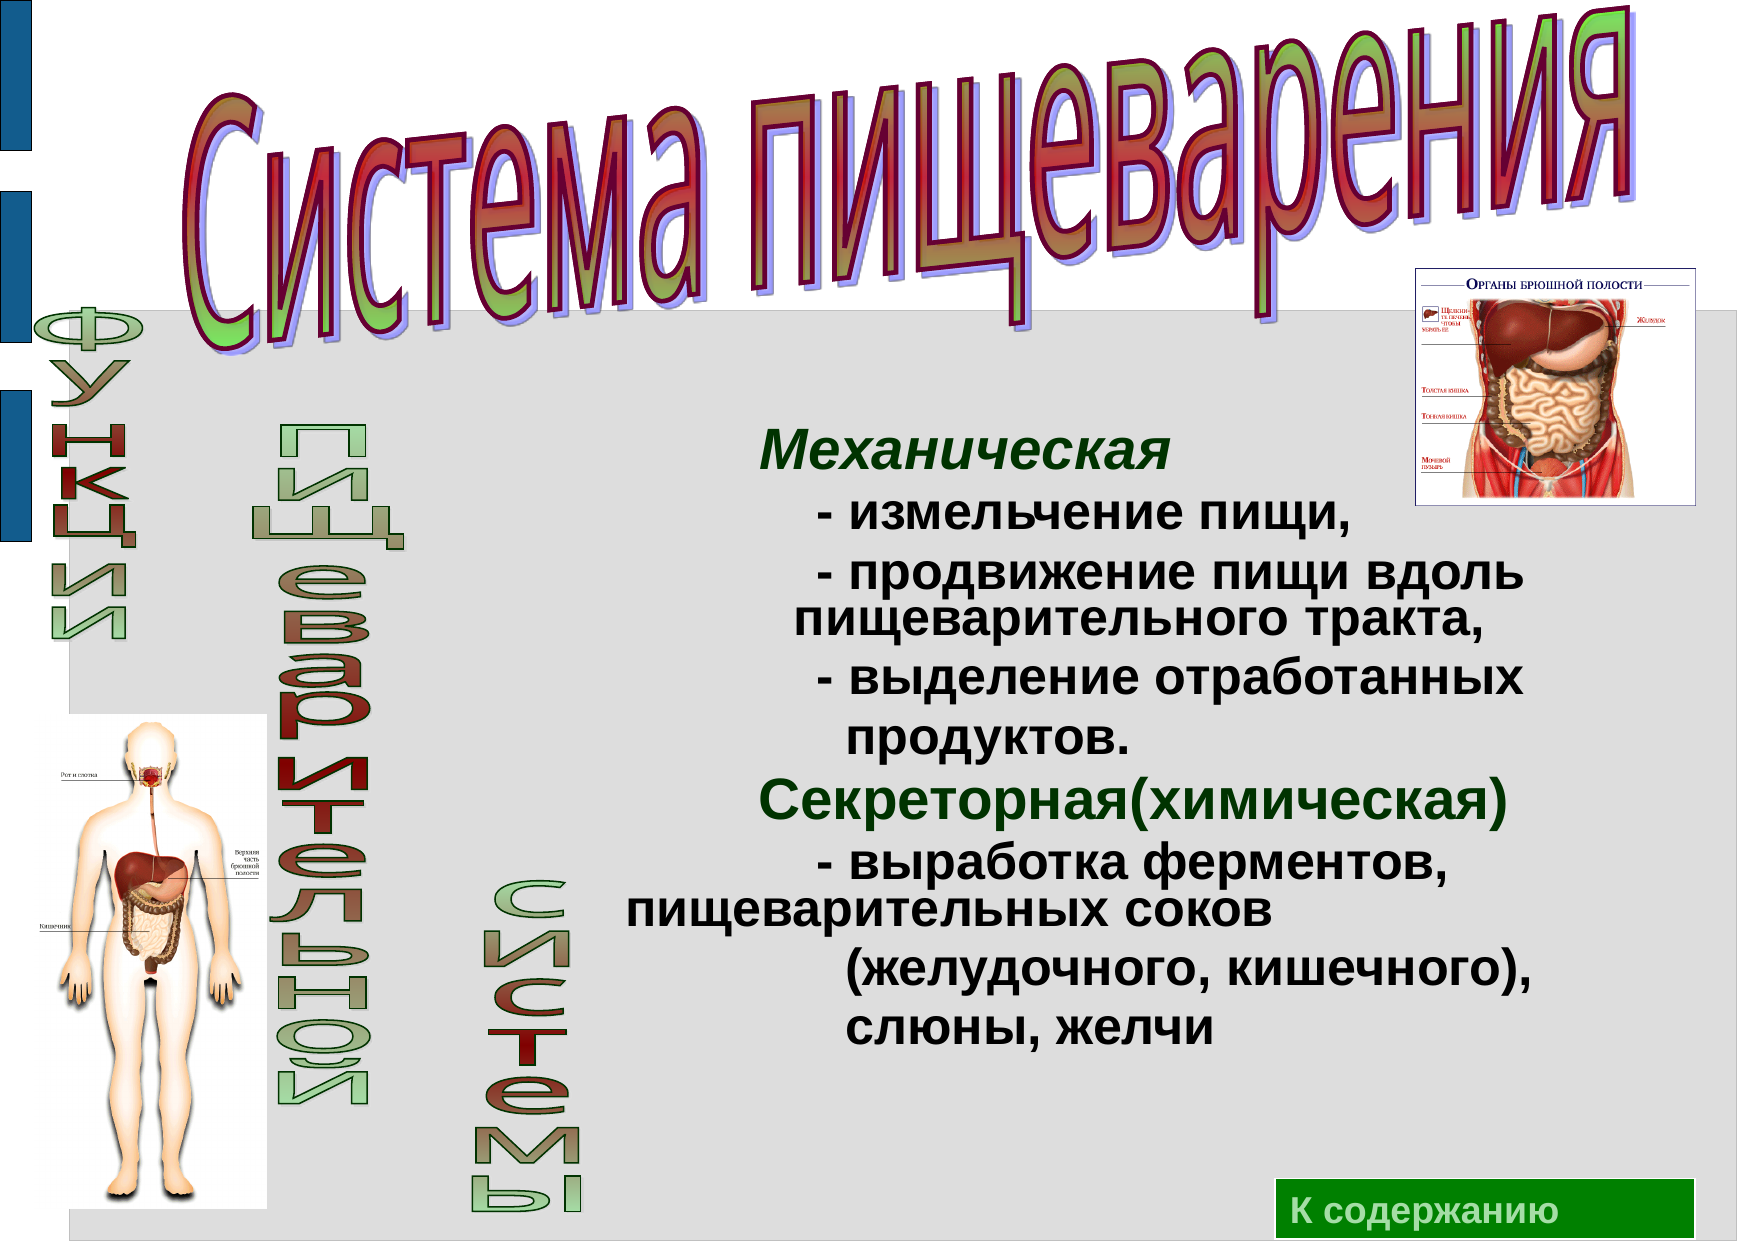

Система пищеварения
Система пищеварения
Функции
# Механическая
 - измельчение пищи,
 - продвижение пищи вдоль 	пищеварительного тракта,
 - выделение отработанных
 продуктов.
 Секреторная(химическая)
 - выработка ферментов, 	пищеварительных соков
 (желудочного, кишечного),
 слюны, желчи
пищеварительной
системы
К содержанию